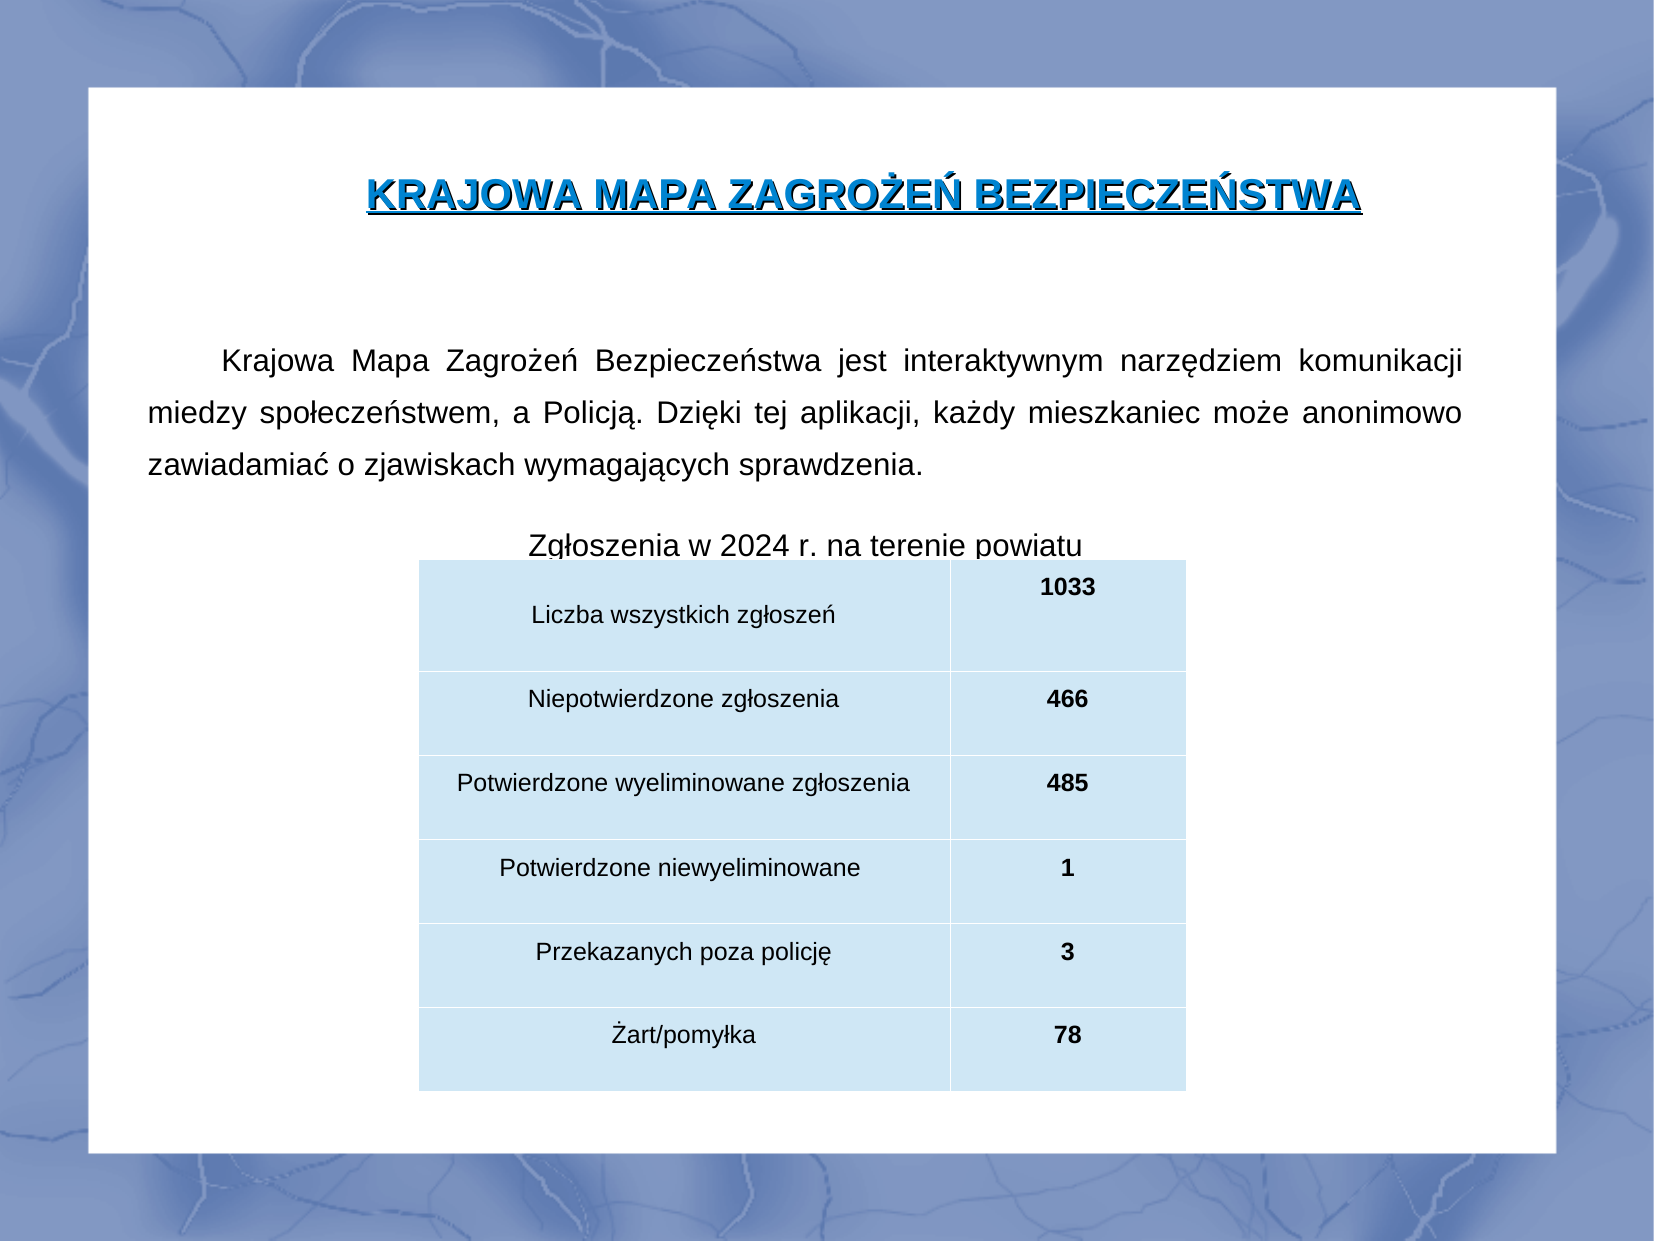

# KRAJOWA MAPA ZAGROŻEŃ BEZPIECZEŃSTWA
Krajowa Mapa Zagrożeń Bezpieczeństwa jest interaktywnym narzędziem komunikacji miedzy społeczeństwem, a Policją. Dzięki tej aplikacji, każdy mieszkaniec może anonimowo zawiadamiać o zjawiskach wymagających sprawdzenia.
Zgłoszenia w 2024 r. na terenie powiatu
| Liczba wszystkich zgłoszeń | 1033 |
| --- | --- |
| Niepotwierdzone zgłoszenia | 466 |
| Potwierdzone wyeliminowane zgłoszenia | 485 |
| Potwierdzone niewyeliminowane | 1 |
| Przekazanych poza policję | 3 |
| Żart/pomyłka | 78 |